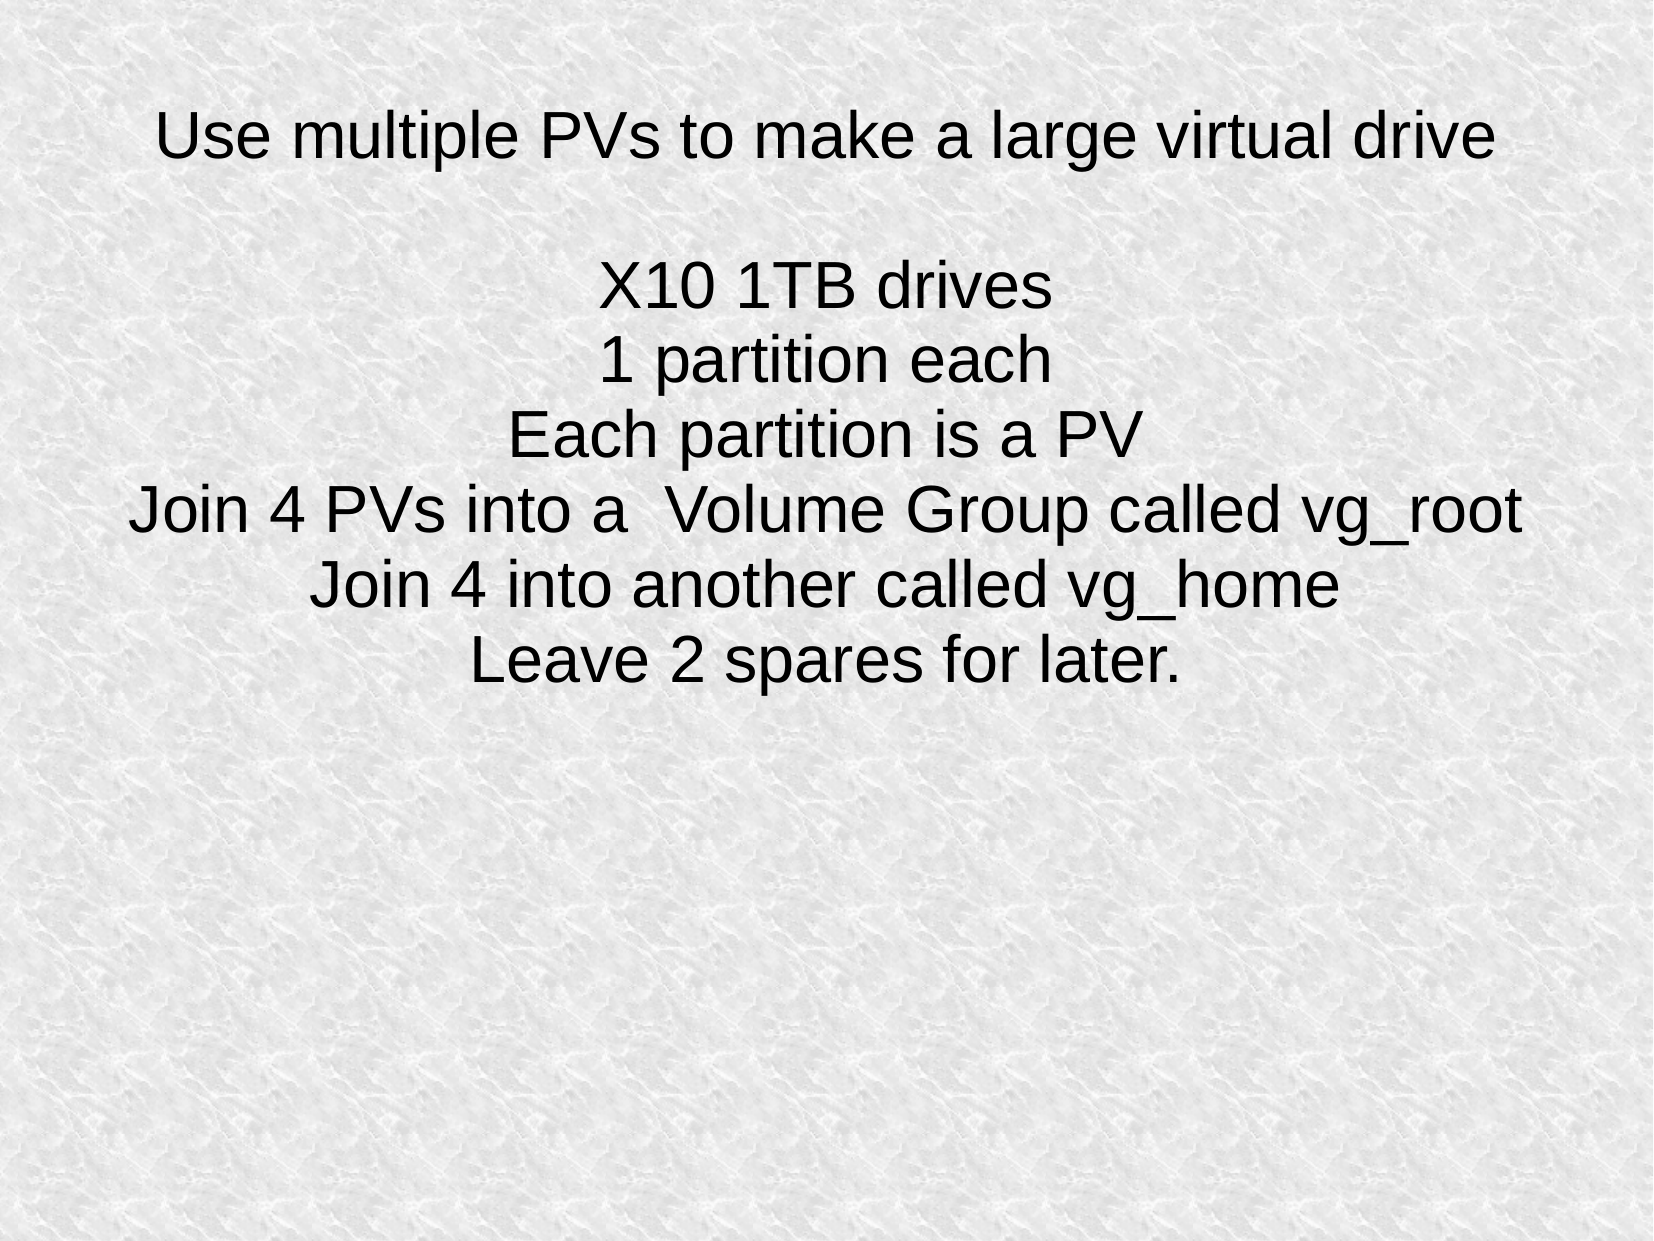

# Use multiple PVs to make a large virtual drive
X10 1TB drives
1 partition each
Each partition is a PV
Join 4 PVs into a Volume Group called vg_root
Join 4 into another called vg_home
Leave 2 spares for later.